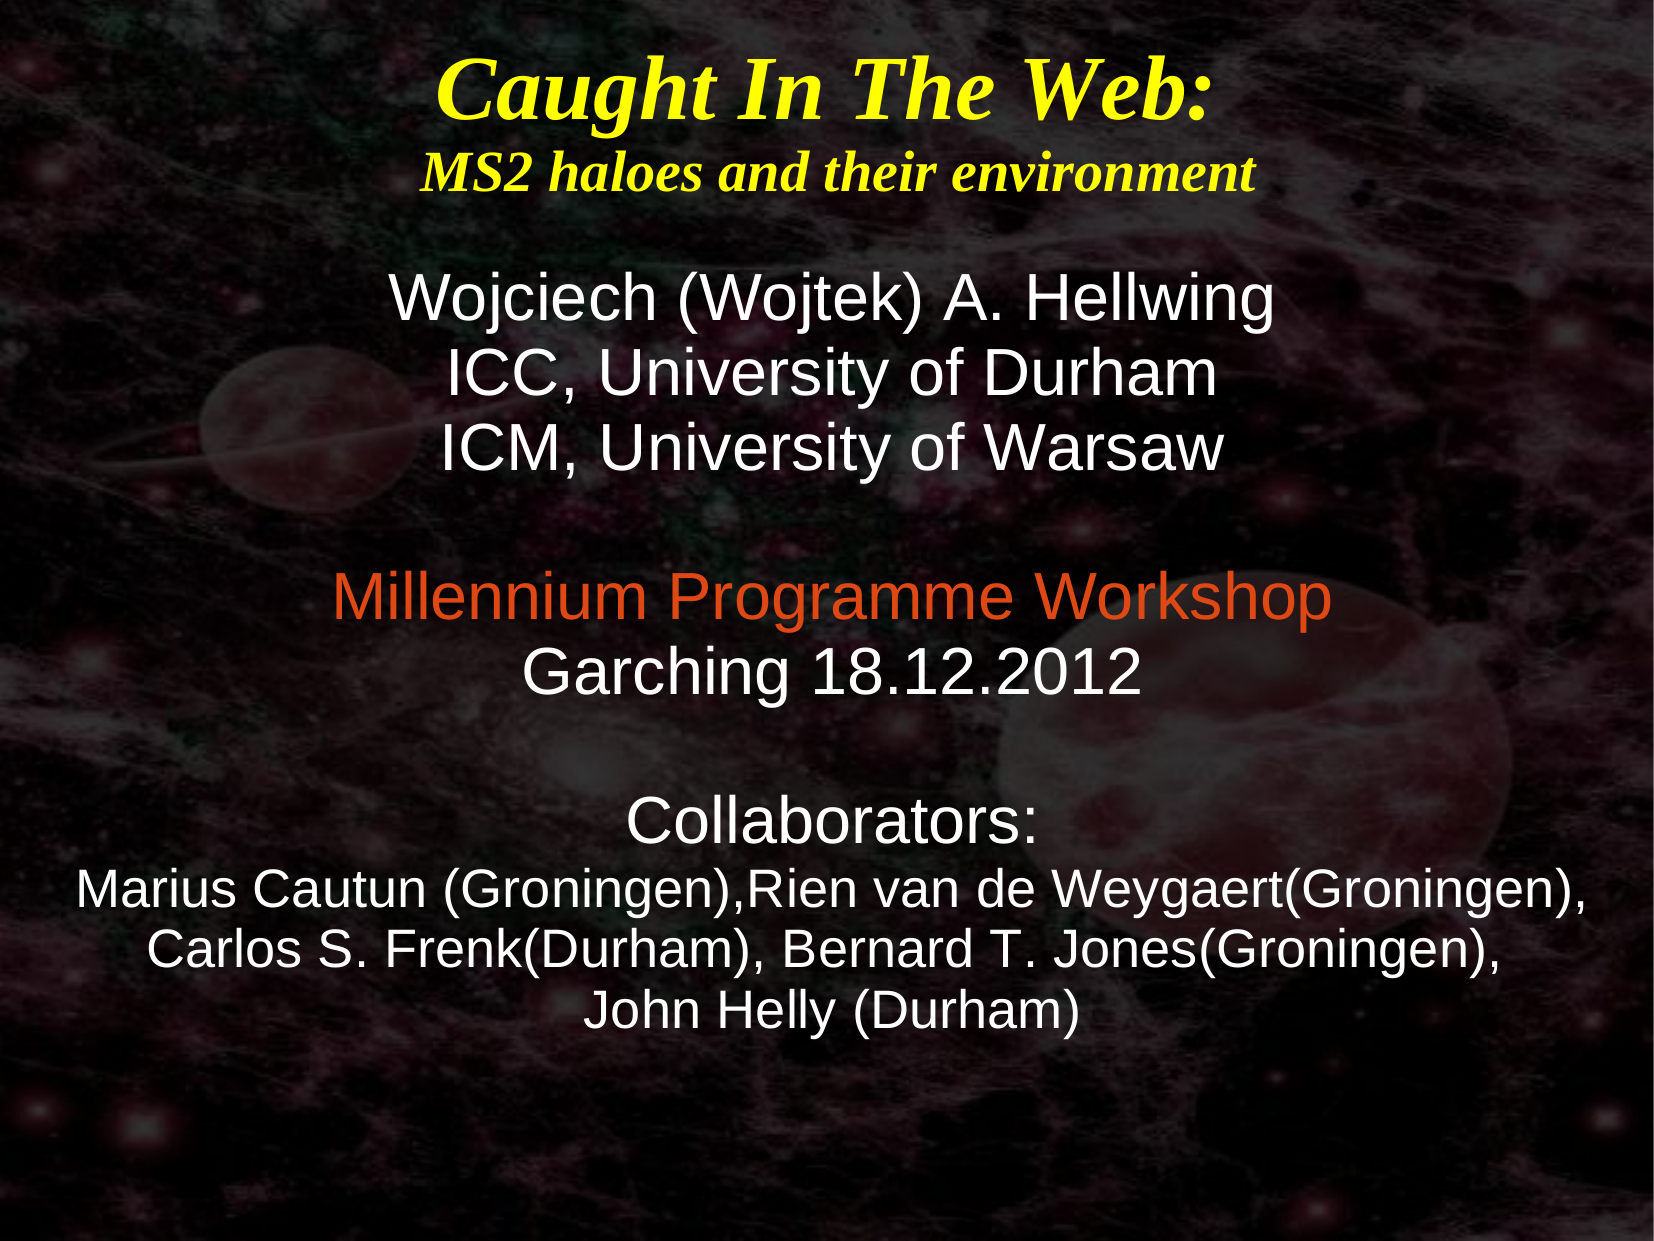

# Caught In The Web: MS2 haloes and their environment
Wojciech (Wojtek) A. Hellwing
ICC, University of Durham
ICM, University of Warsaw
Millennium Programme Workshop
Garching 18.12.2012
Collaborators:
Marius Cautun (Groningen),Rien van de Weygaert(Groningen), Carlos S. Frenk(Durham), Bernard T. Jones(Groningen),
John Helly (Durham)